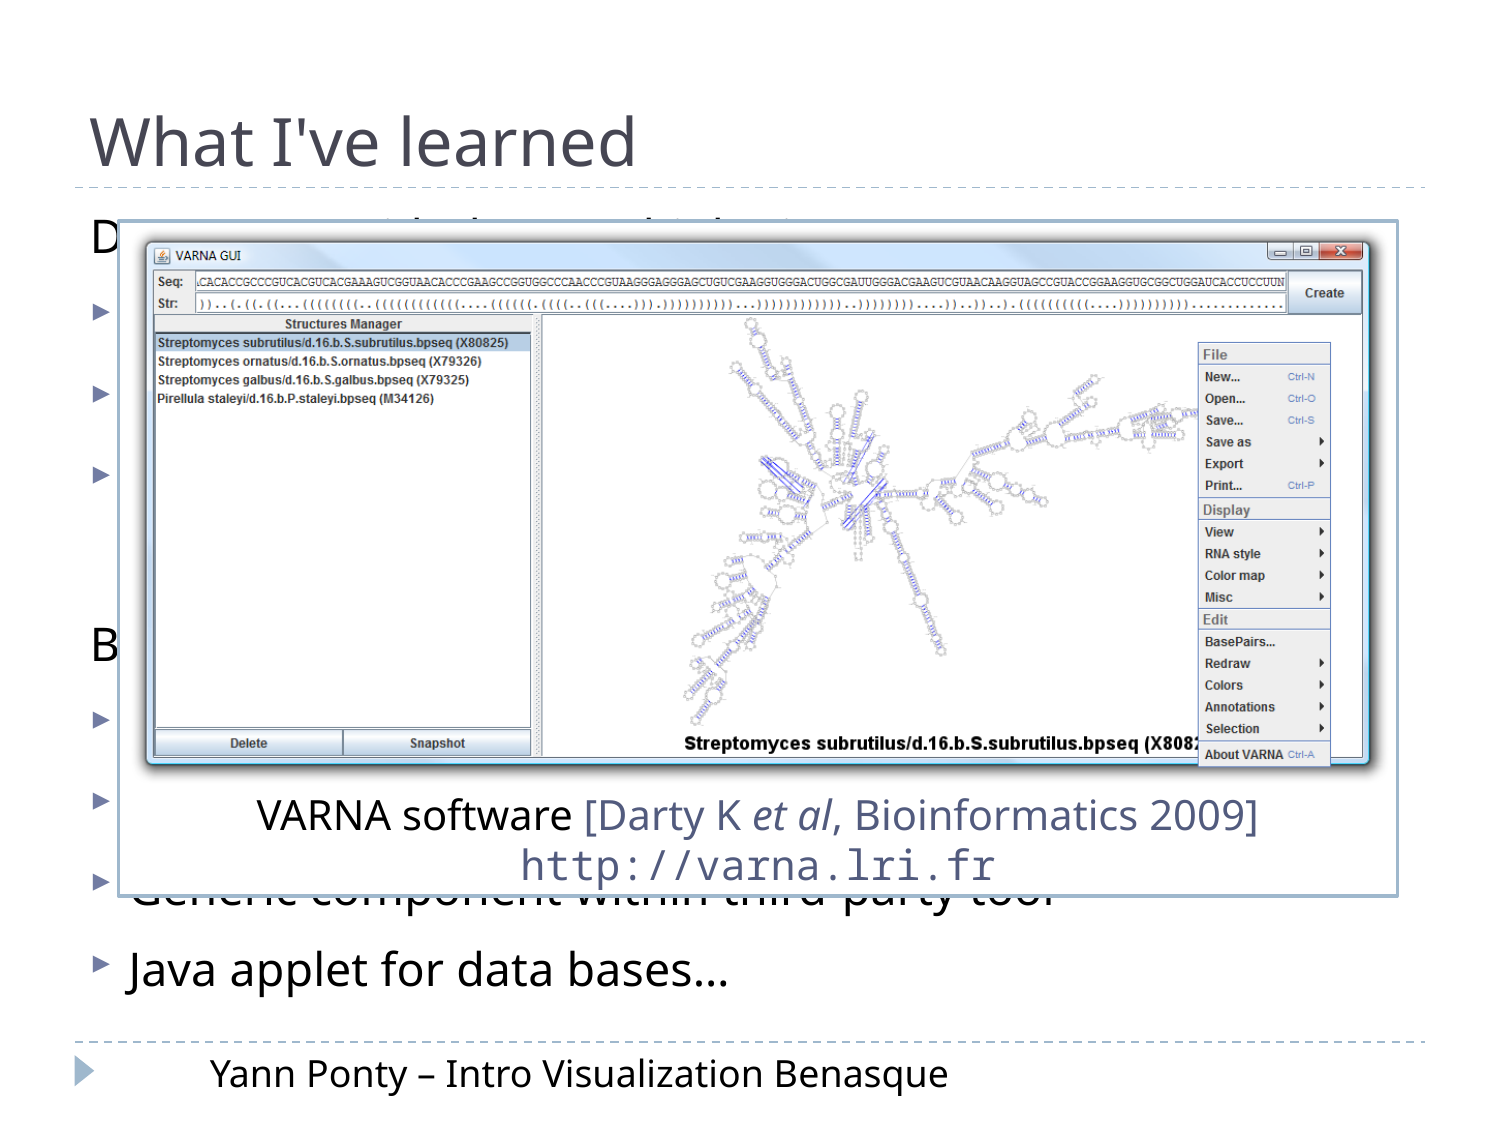

# What I've learned
Don’t mess with the RNA biologists:
Offer as many algorithms as humanly possible
Interactive editing gestures for “historical” layouts
Templating mechanisms (Z. Weinberg)
But indulge your inner geek:
Cross-platform
Open source
Generic component within third-party tool
Java applet for data bases…
VARNA software [Darty K et al, Bioinformatics 2009]
http://varna.lri.fr
Benasque RNA